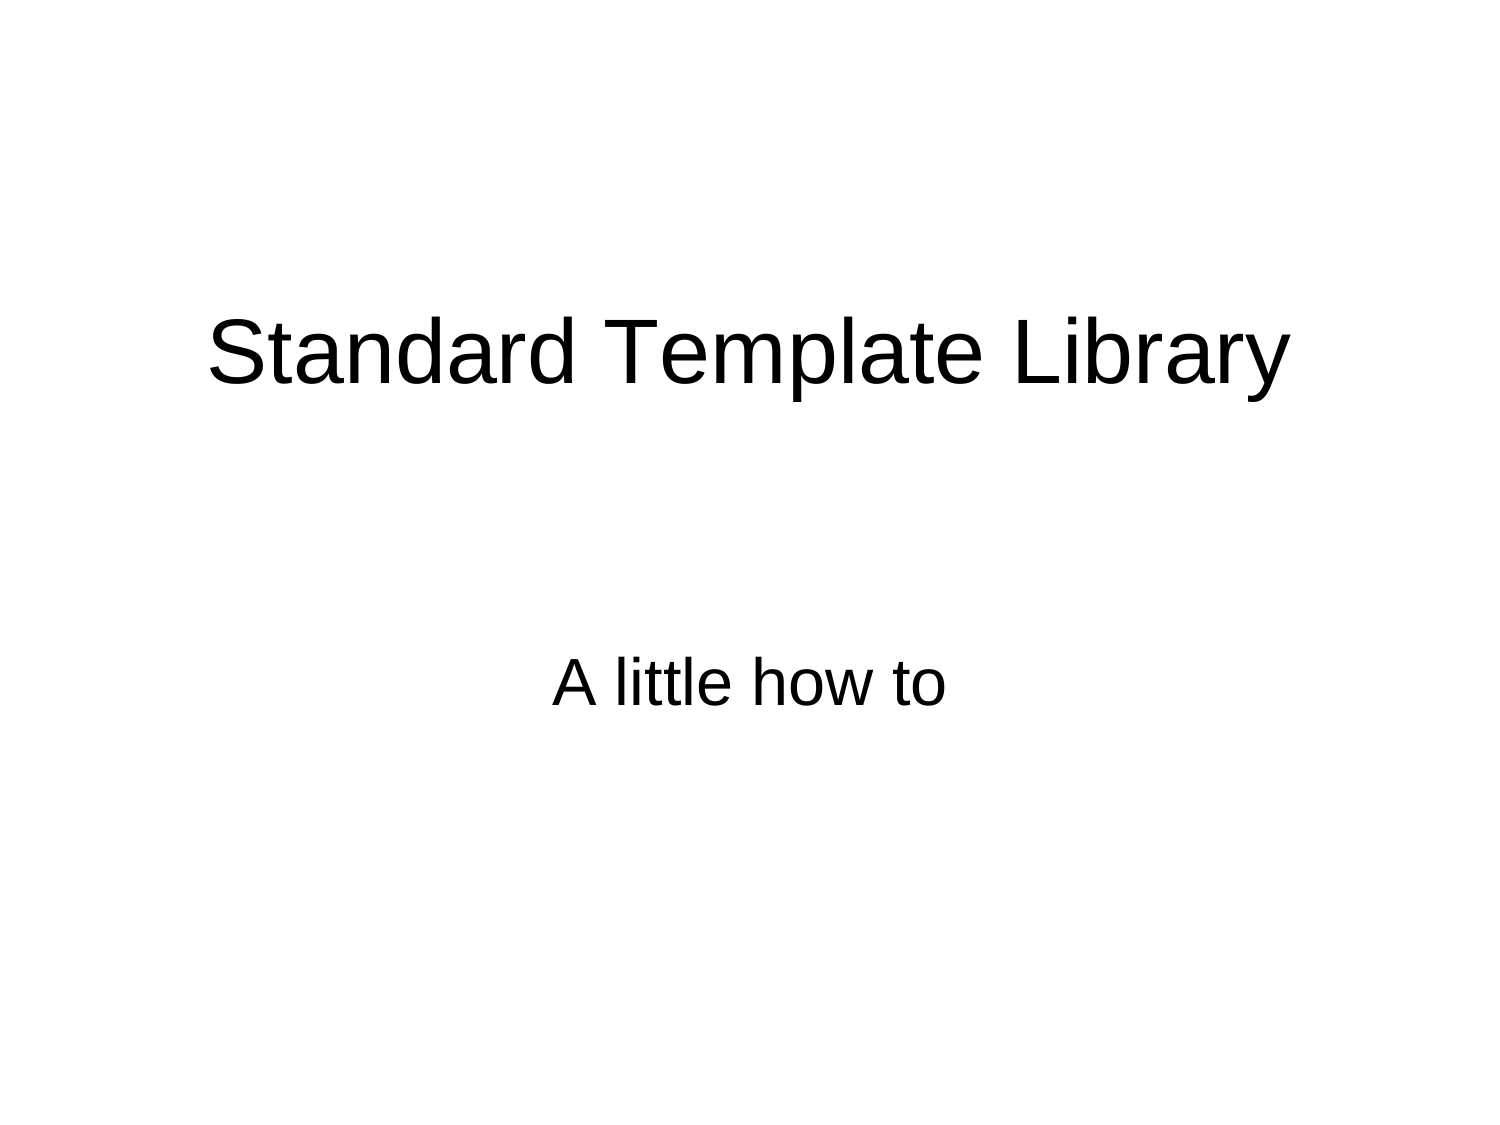

# Standard Template Library
A little how to